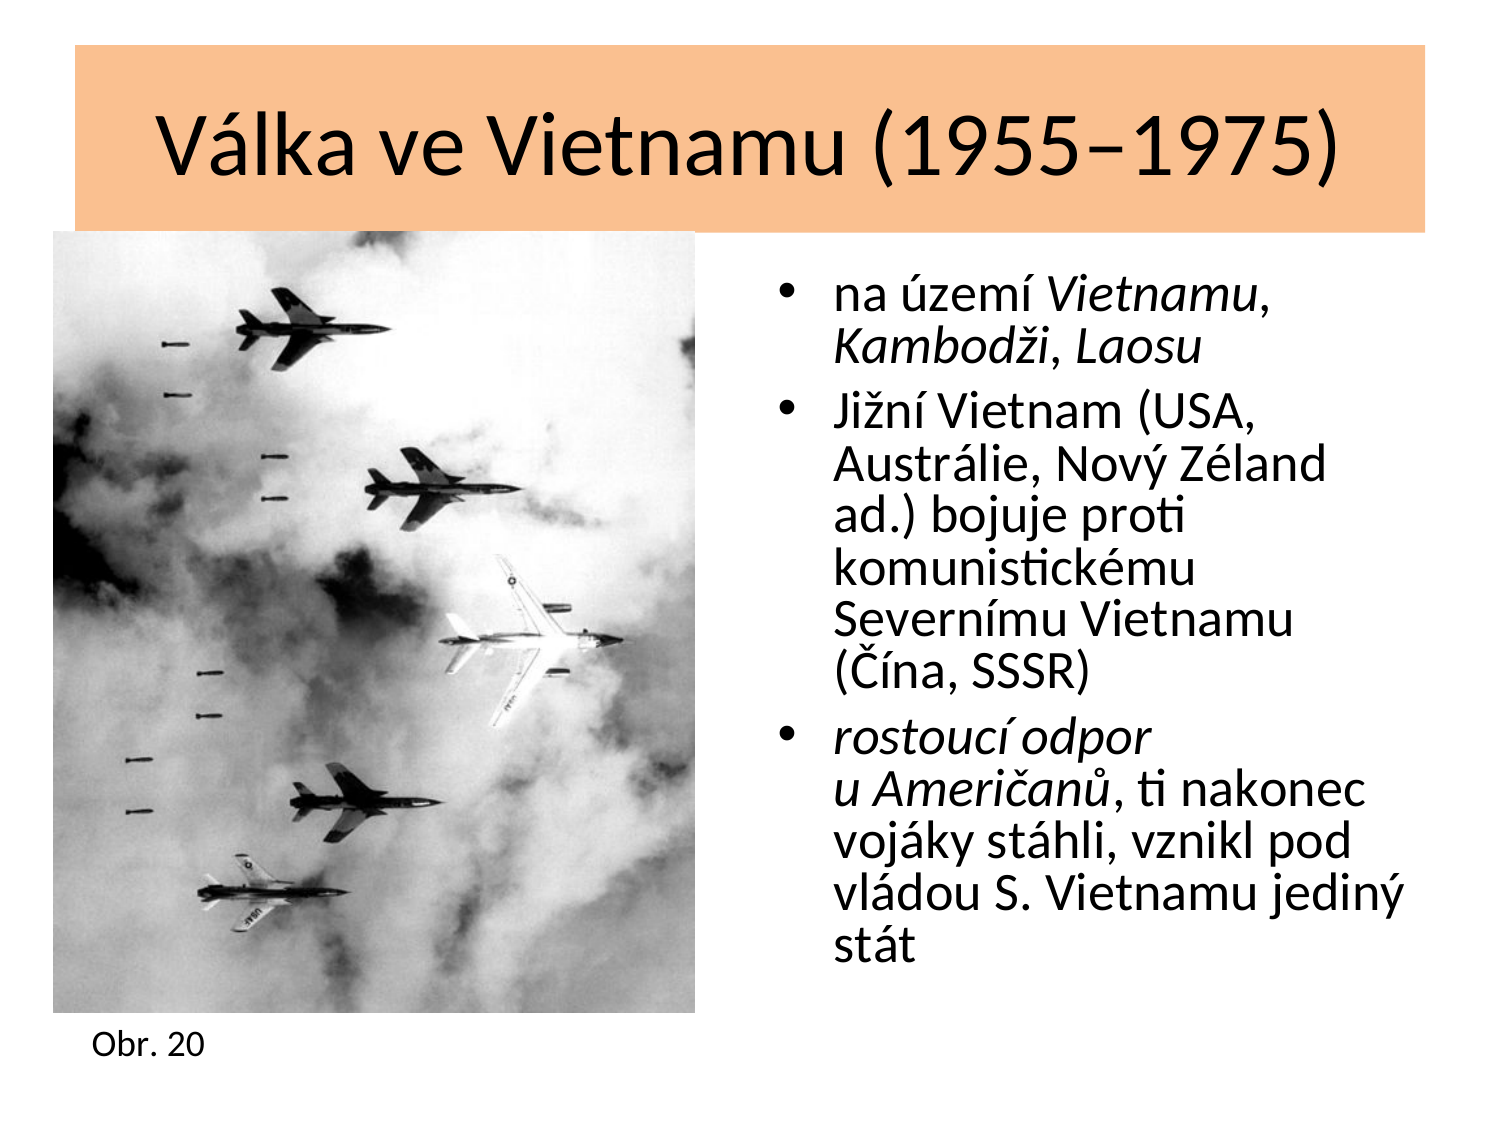

# Válka ve Vietnamu (1955–1975)
na území Vietnamu, Kambodži, Laosu
Jižní Vietnam (USA, Austrálie, Nový Zéland ad.) bojuje proti komunistickému Severnímu Vietnamu (Čína, SSSR)
rostoucí odpor
u Američanů, ti nakonec vojáky stáhli, vznikl pod vládou S. Vietnamu jediný stát
Obr. 20